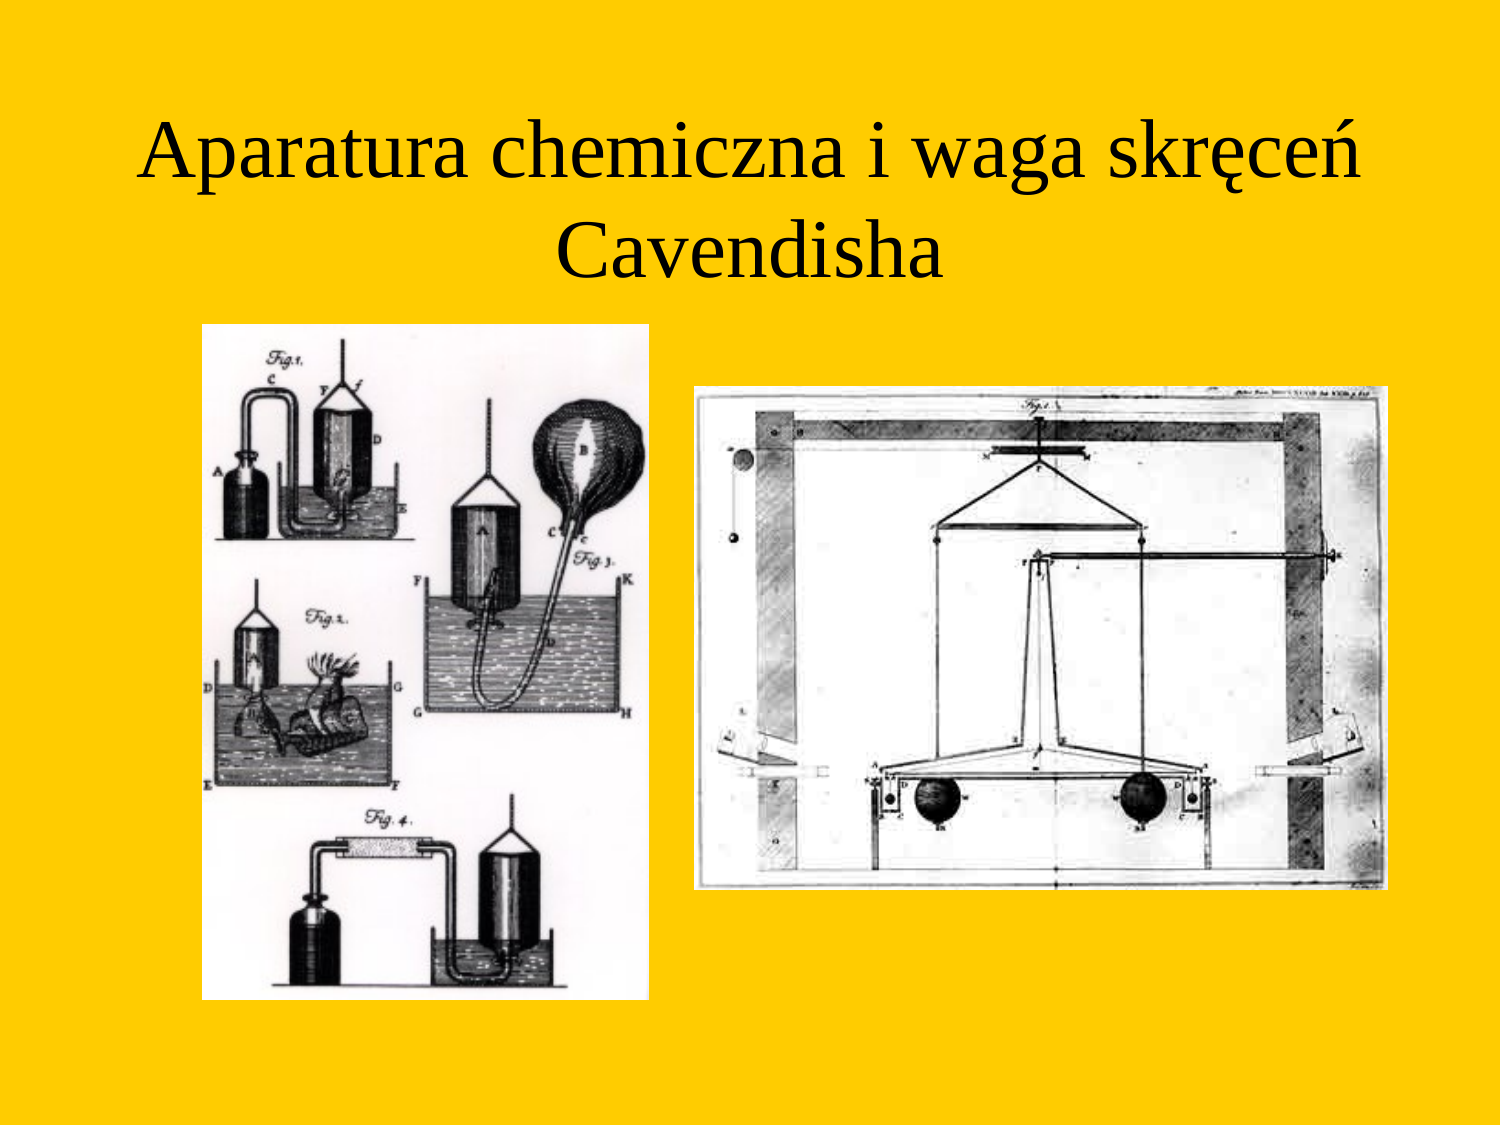

# Aparatura chemiczna i waga skręceń Cavendisha